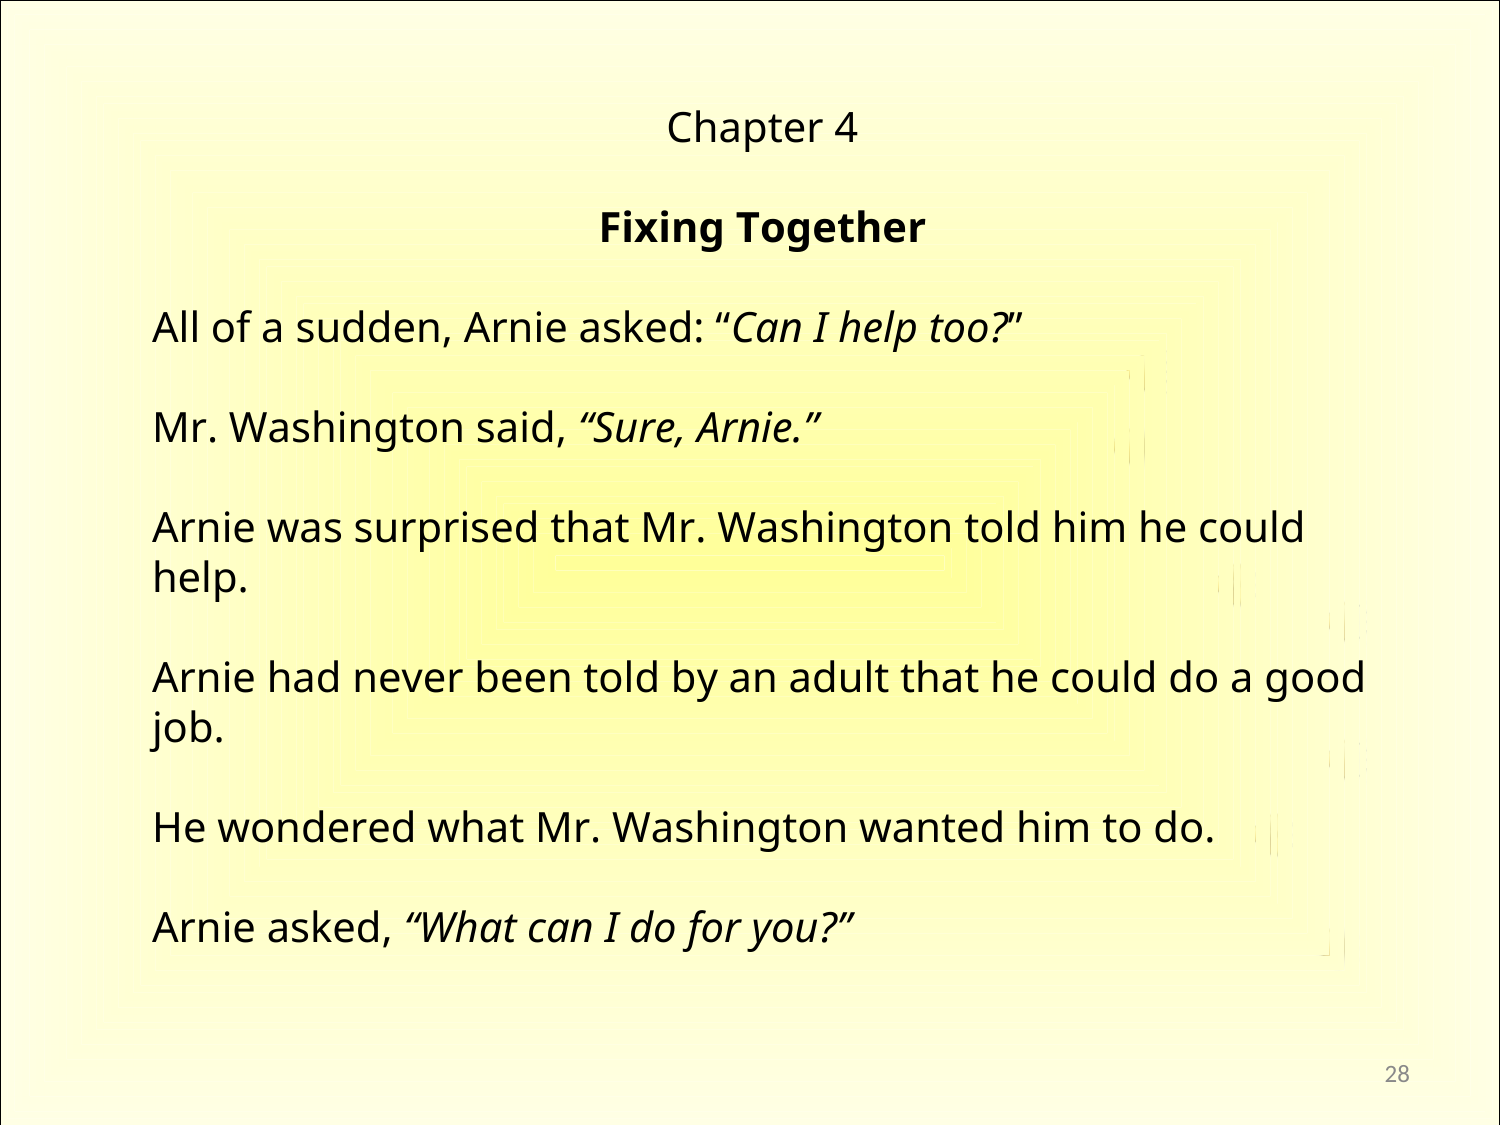

Chapter 4
Fixing Together
All of a sudden, Arnie asked: “Can I help too?”
Mr. Washington said, “Sure, Arnie.”
Arnie was surprised that Mr. Washington told him he could help.
Arnie had never been told by an adult that he could do a good job.
He wondered what Mr. Washington wanted him to do.
Arnie asked, “What can I do for you?”